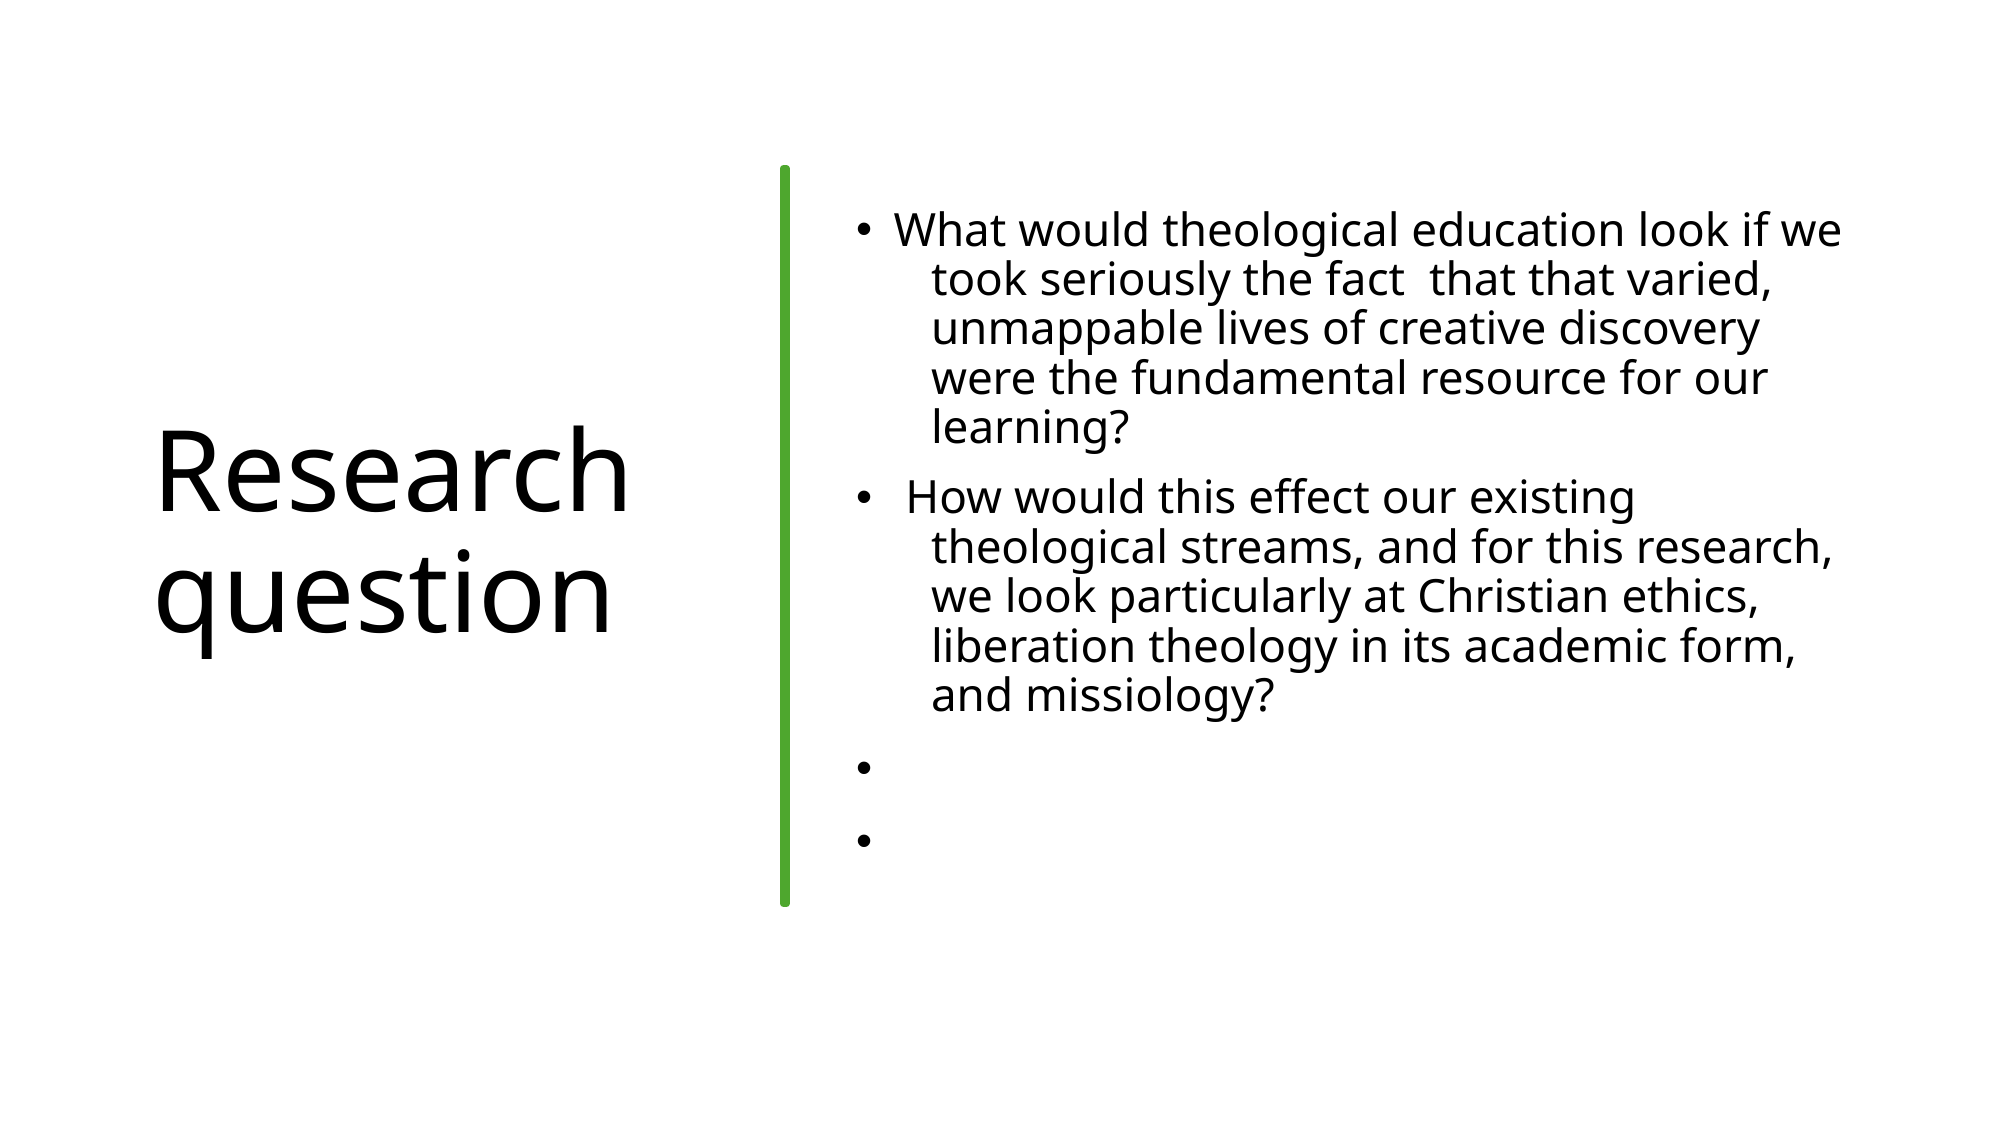

# Research question
What would theological education look if we took seriously the fact that that varied, unmappable lives of creative discovery were the fundamental resource for our learning?
 How would this effect our existing theological streams, and for this research, we look particularly at Christian ethics, liberation theology in its academic form, and missiology?